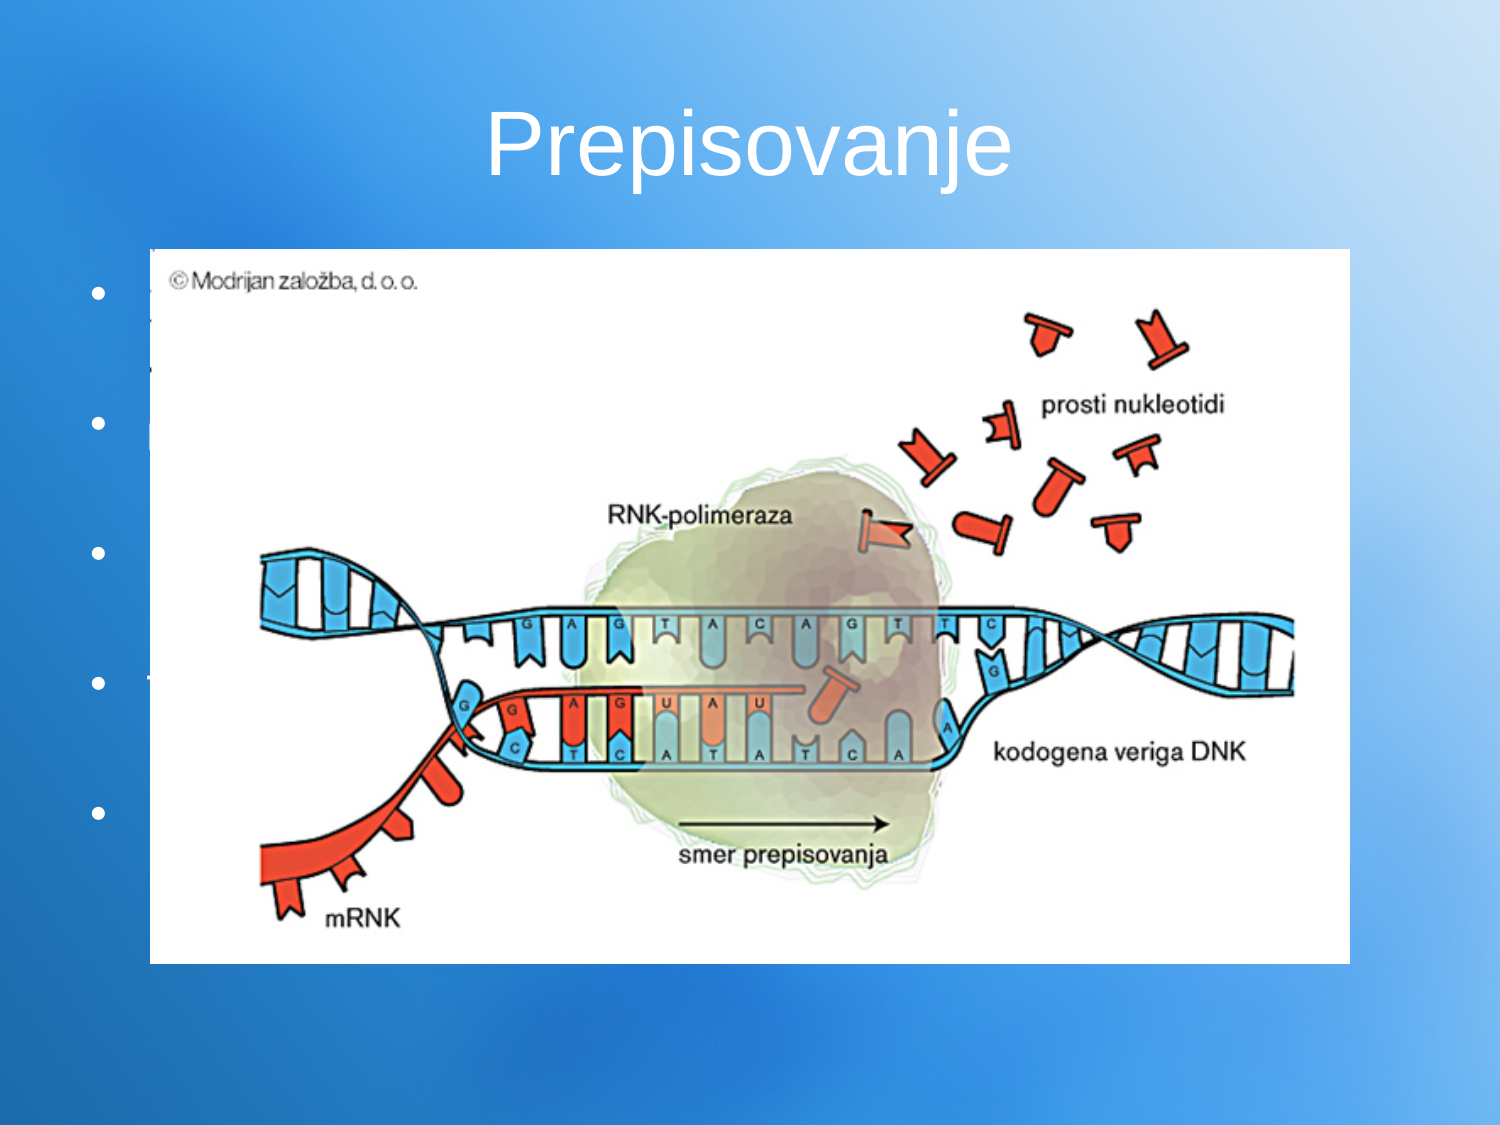

# Prepisovanje
Navodila za nastanek beljakovin iz DNK v ribosom
mRNK
Komplementarni nukleotidi
Timin zamenja uracil
RNK-polimeraza